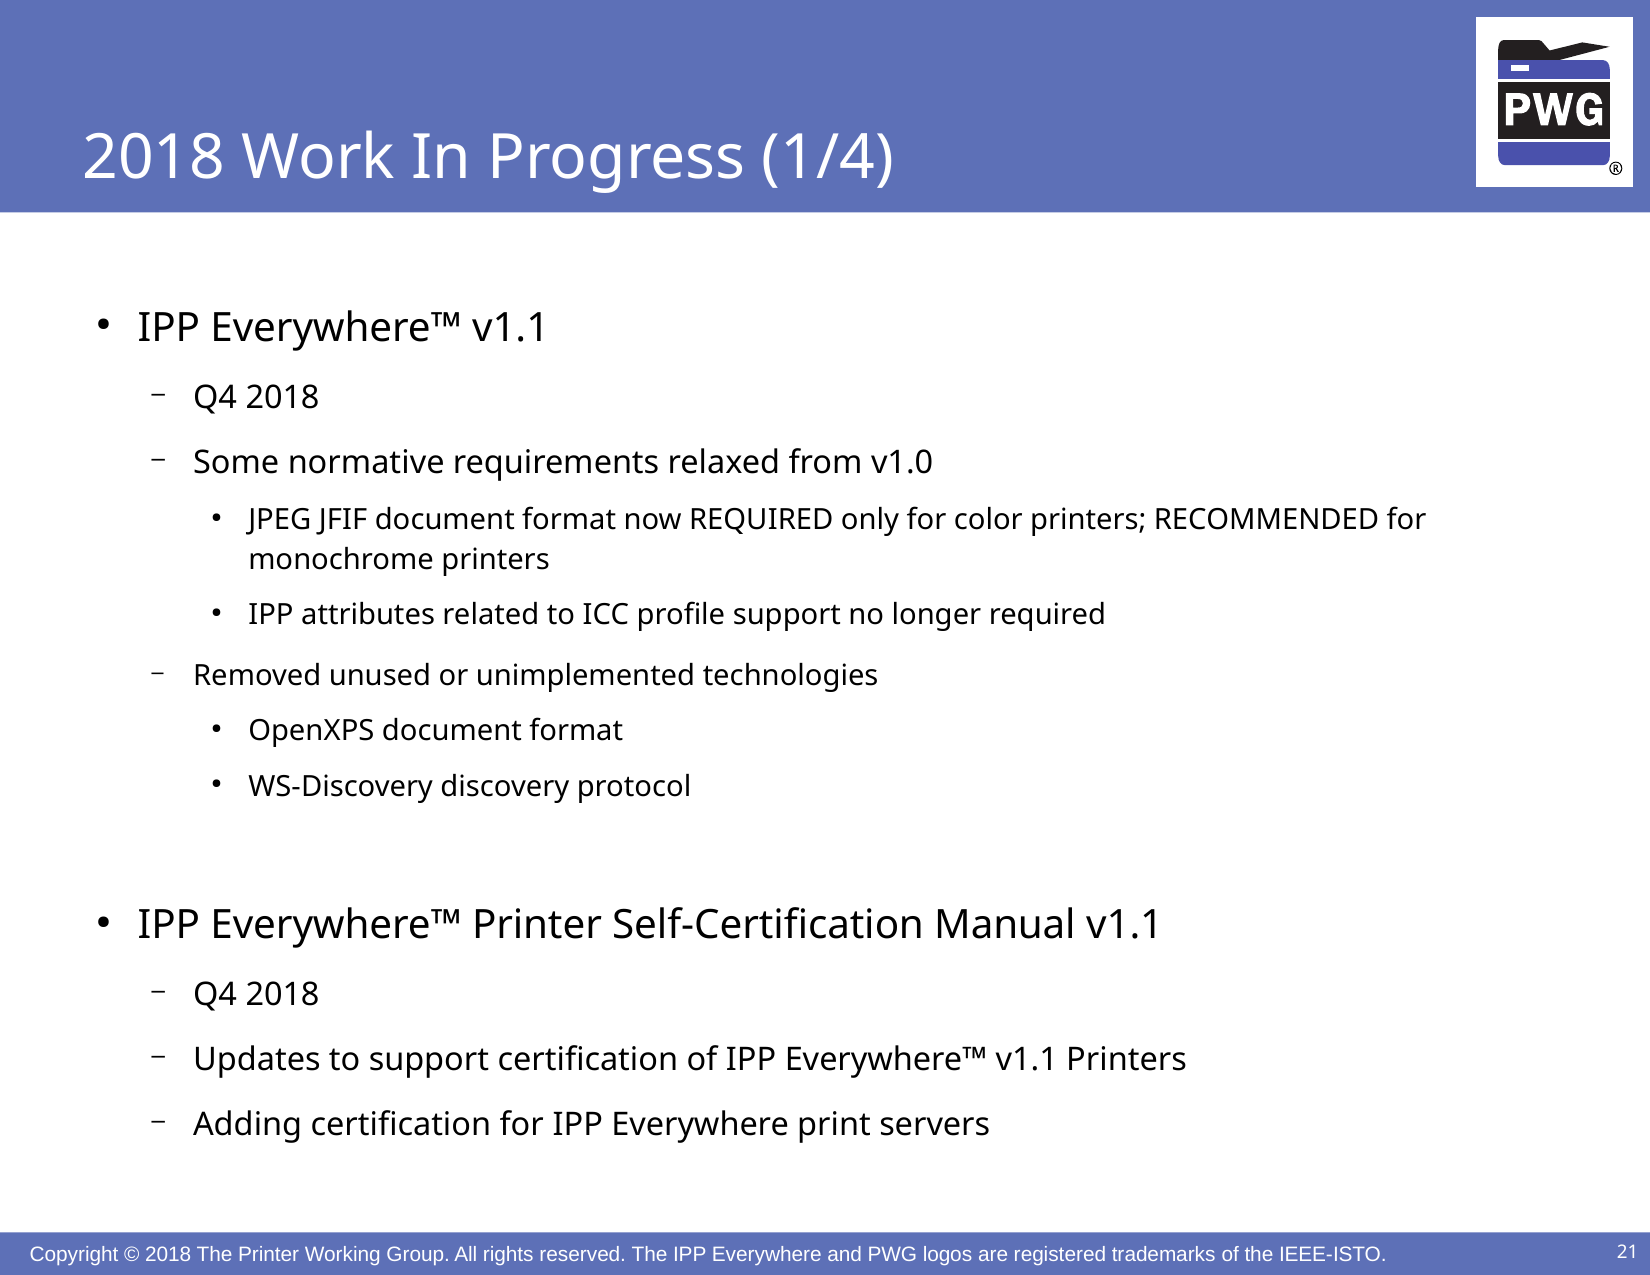

# 2018 Work In Progress (1/4)
IPP Everywhere™ v1.1
Q4 2018
Some normative requirements relaxed from v1.0
JPEG JFIF document format now REQUIRED only for color printers; RECOMMENDED for monochrome printers
IPP attributes related to ICC profile support no longer required
Removed unused or unimplemented technologies
OpenXPS document format
WS-Discovery discovery protocol
IPP Everywhere™ Printer Self-Certification Manual v1.1
Q4 2018
Updates to support certification of IPP Everywhere™ v1.1 Printers
Adding certification for IPP Everywhere print servers